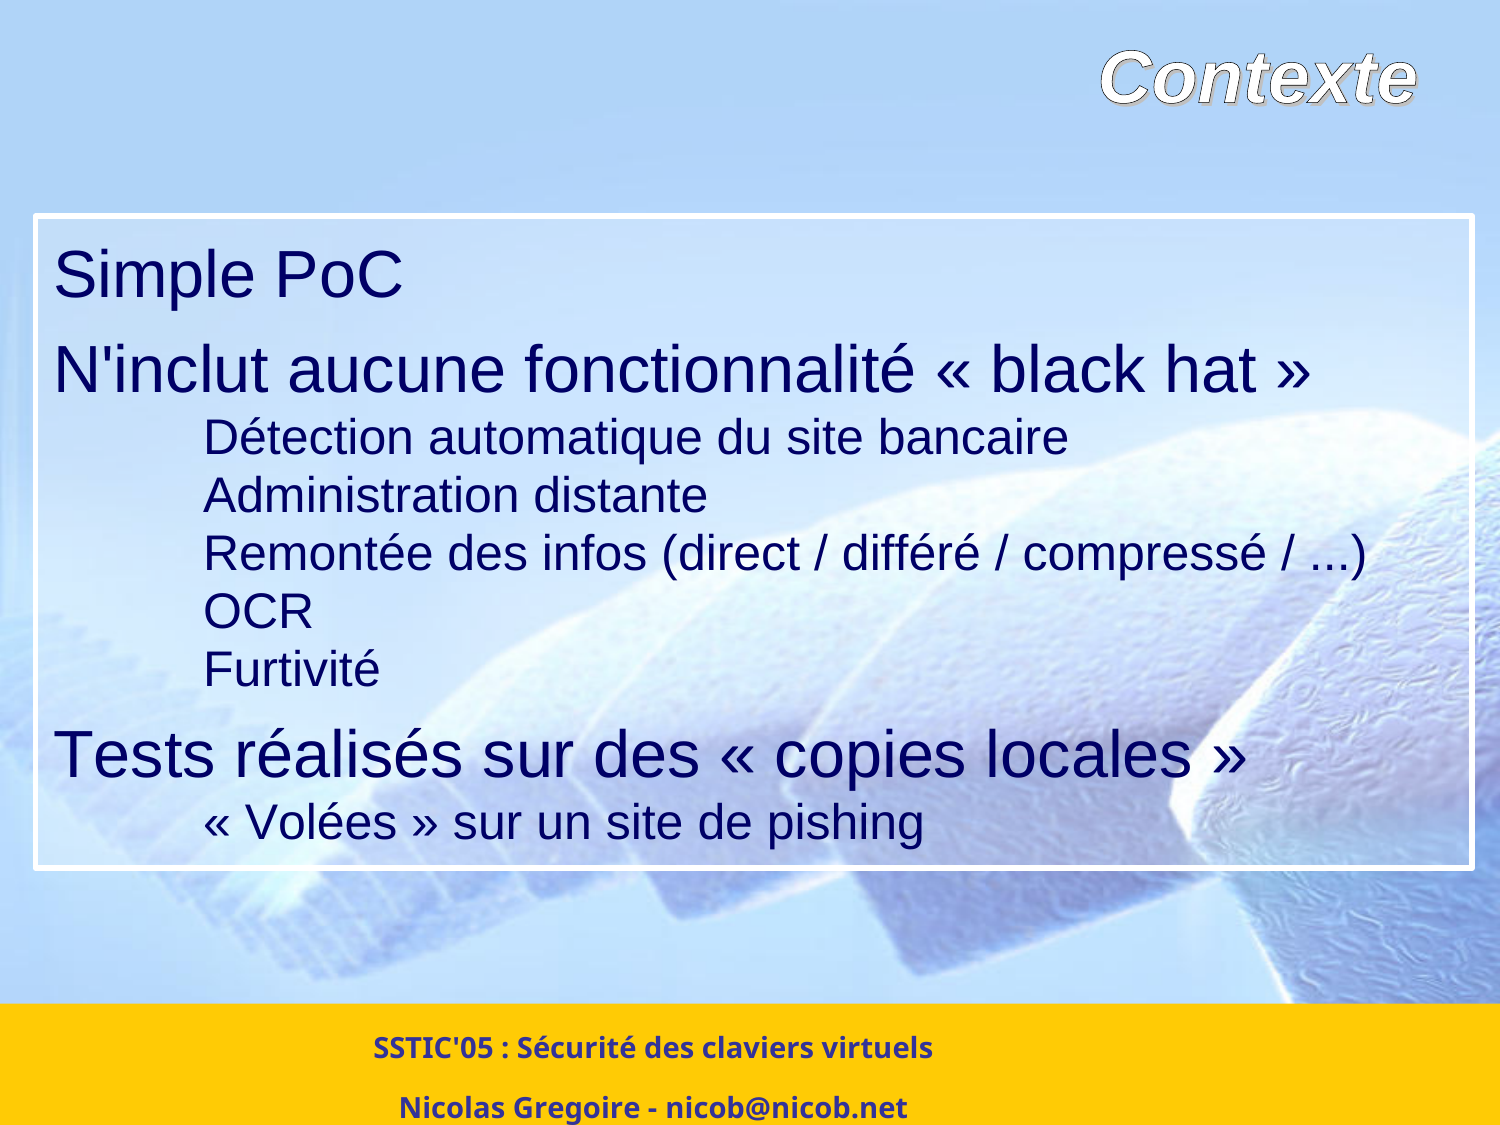

# Contexte
Simple PoC
N'inclut aucune fonctionnalité « black hat »
Détection automatique du site bancaire
Administration distante
Remontée des infos (direct / différé / compressé / ...)
OCR
Furtivité
Tests réalisés sur des « copies locales »
« Volées » sur un site de pishing